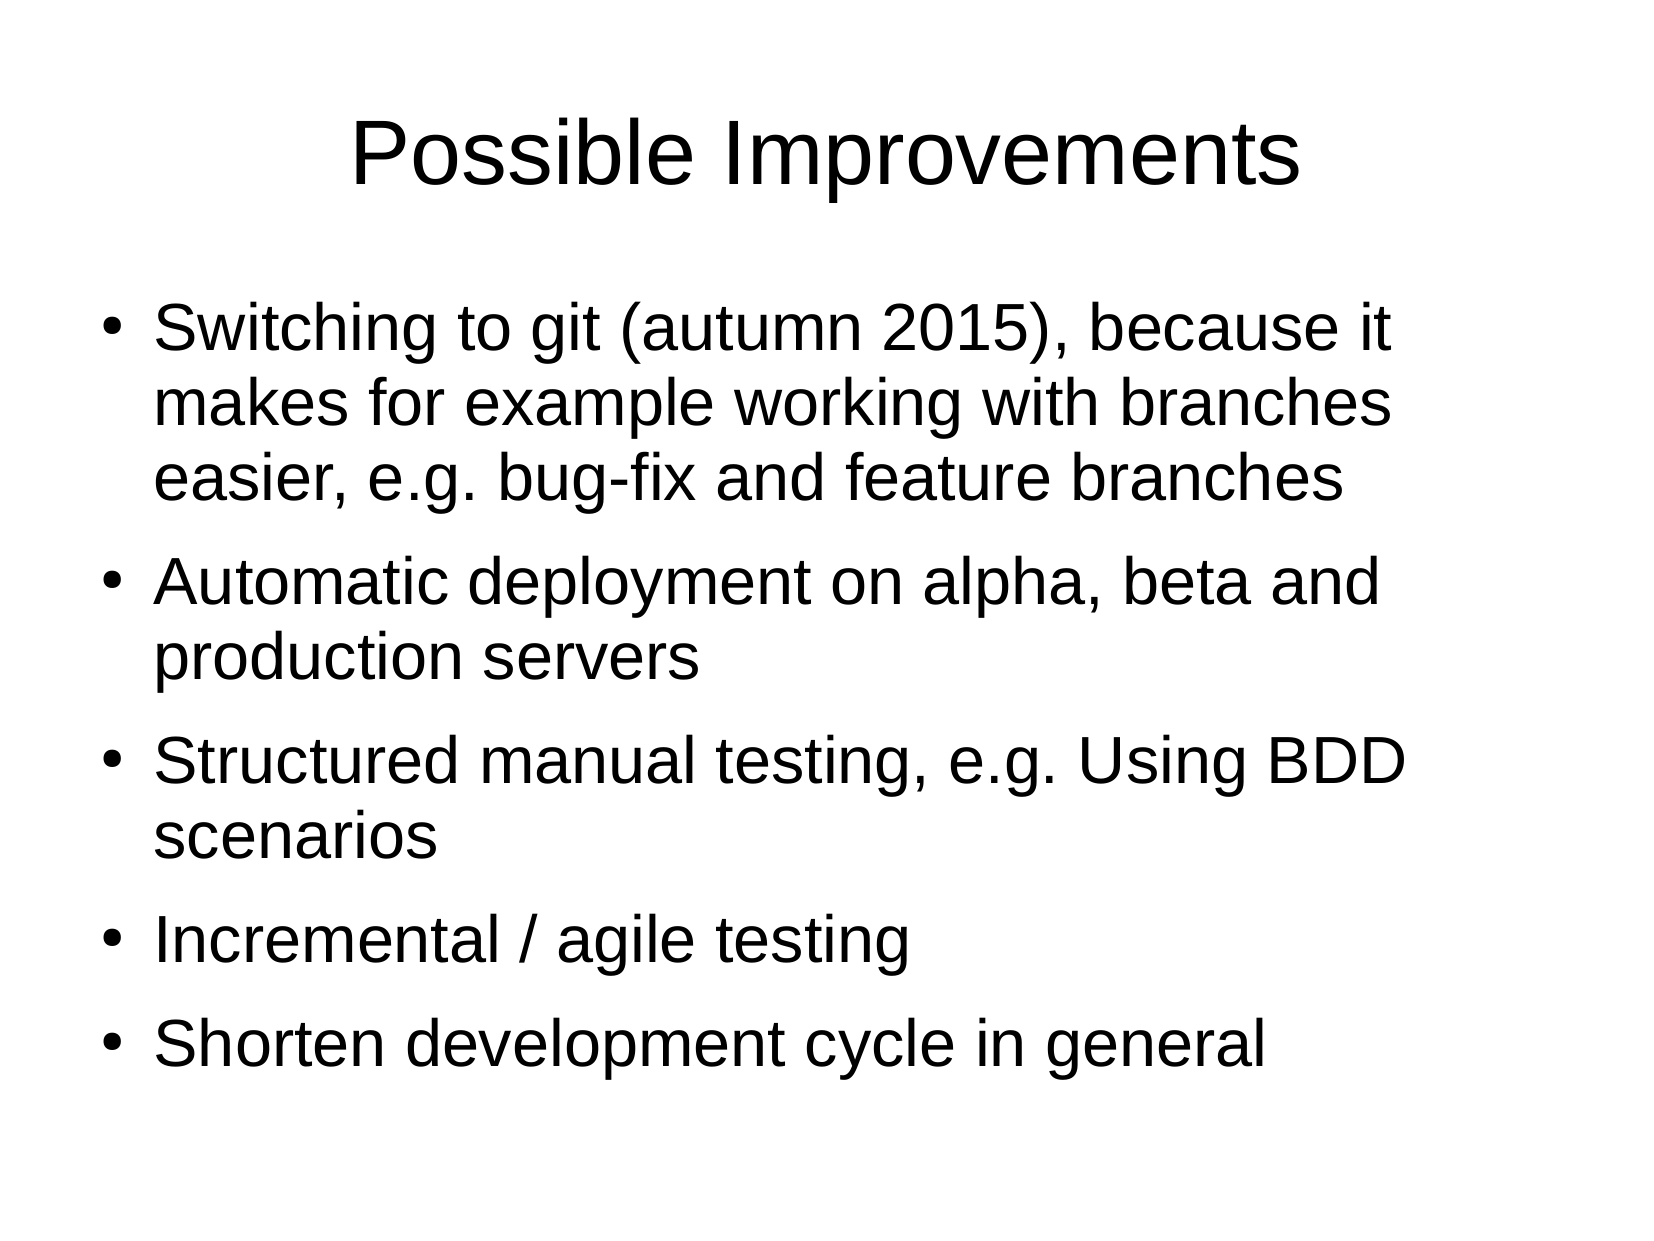

# Possible Improvements
Switching to git (autumn 2015), because it makes for example working with branches easier, e.g. bug-fix and feature branches
Automatic deployment on alpha, beta and production servers
Structured manual testing, e.g. Using BDD scenarios
Incremental / agile testing
Shorten development cycle in general